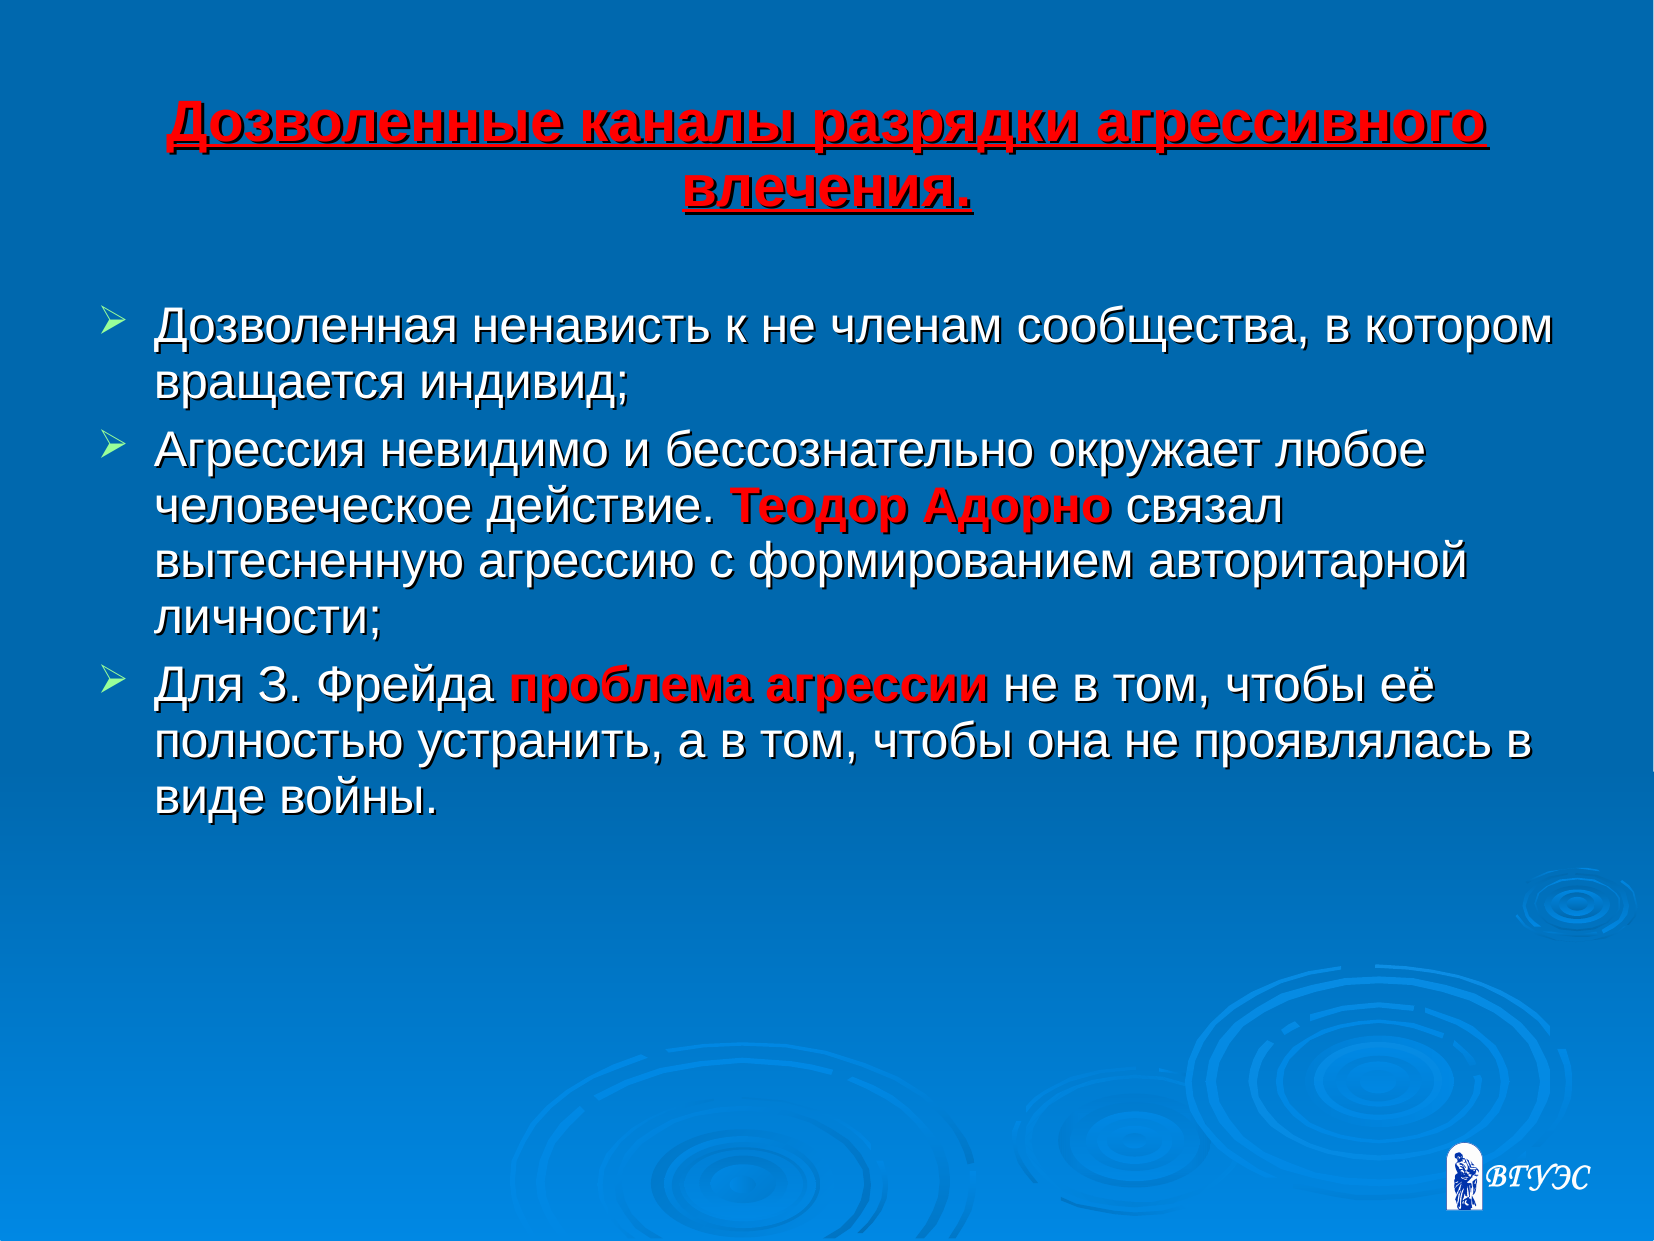

# Дозволенные каналы разрядки агрессивного влечения.
Дозволенная ненависть к не членам сообщества, в котором вращается индивид;
Агрессия невидимо и бессознательно окружает любое человеческое действие. Теодор Адорно связал вытесненную агрессию с формированием авторитарной личности;
Для З. Фрейда проблема агрессии не в том, чтобы её полностью устранить, а в том, чтобы она не проявлялась в виде войны.